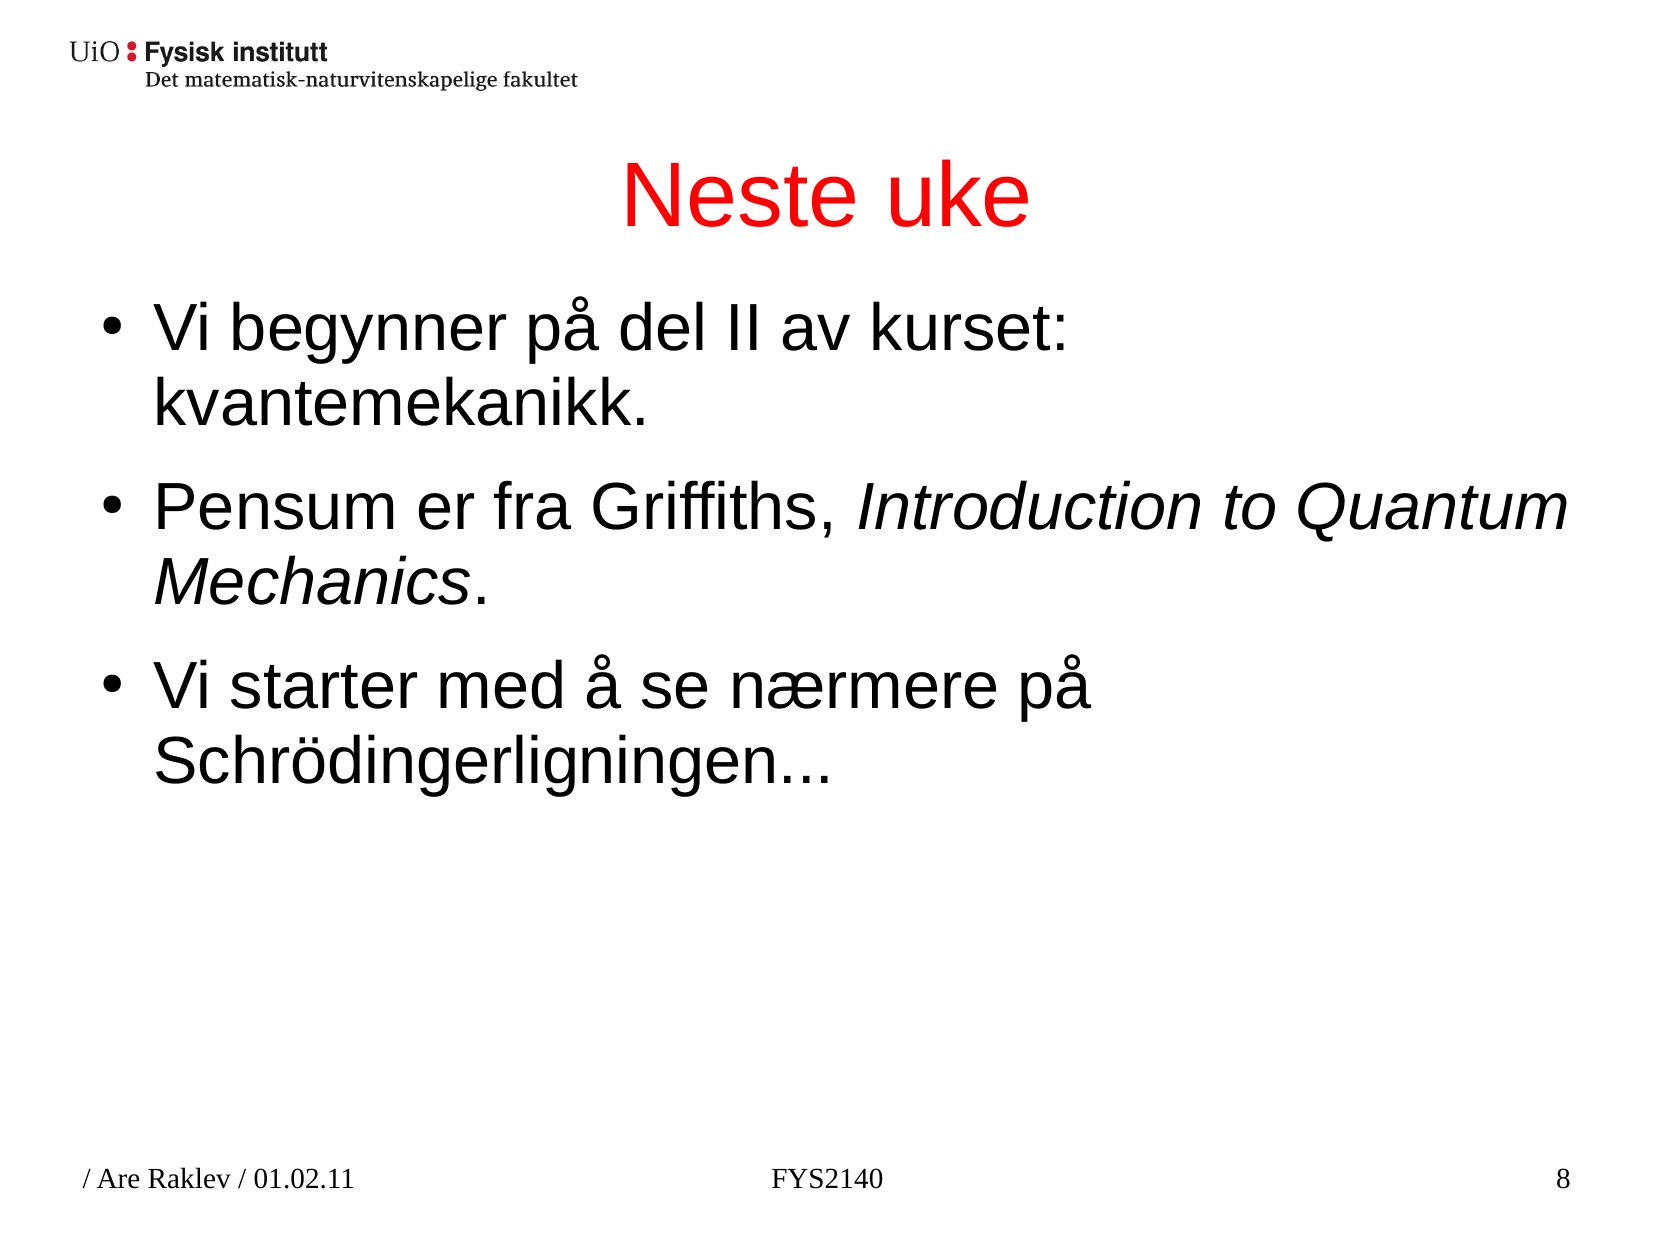

# Neste uke
Vi begynner på del II av kurset: kvantemekanikk.
Pensum er fra Griffiths, Introduction to Quantum Mechanics.
Vi starter med å se nærmere på Schrödingerligningen...
/ Are Raklev / 01.02.11
FYS2140
8